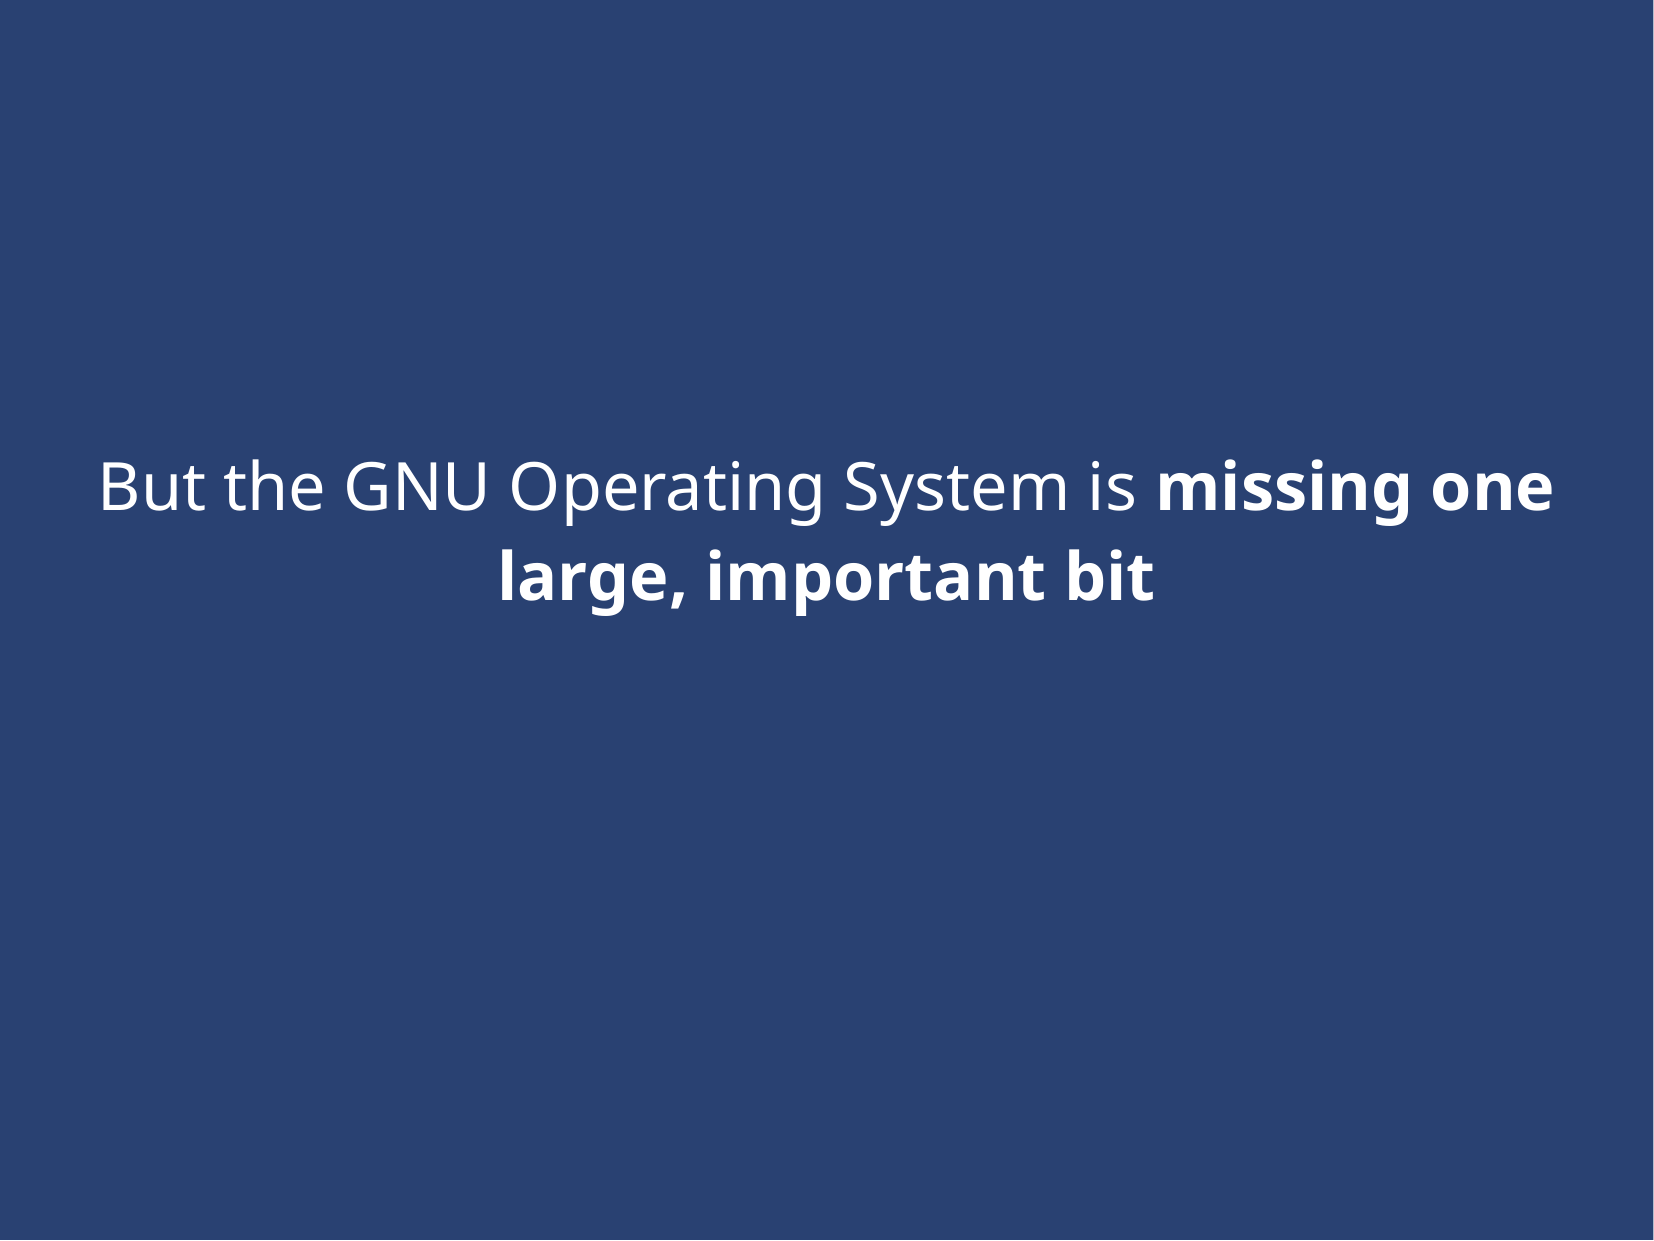

# But the GNU Operating System is missing one large, important bit